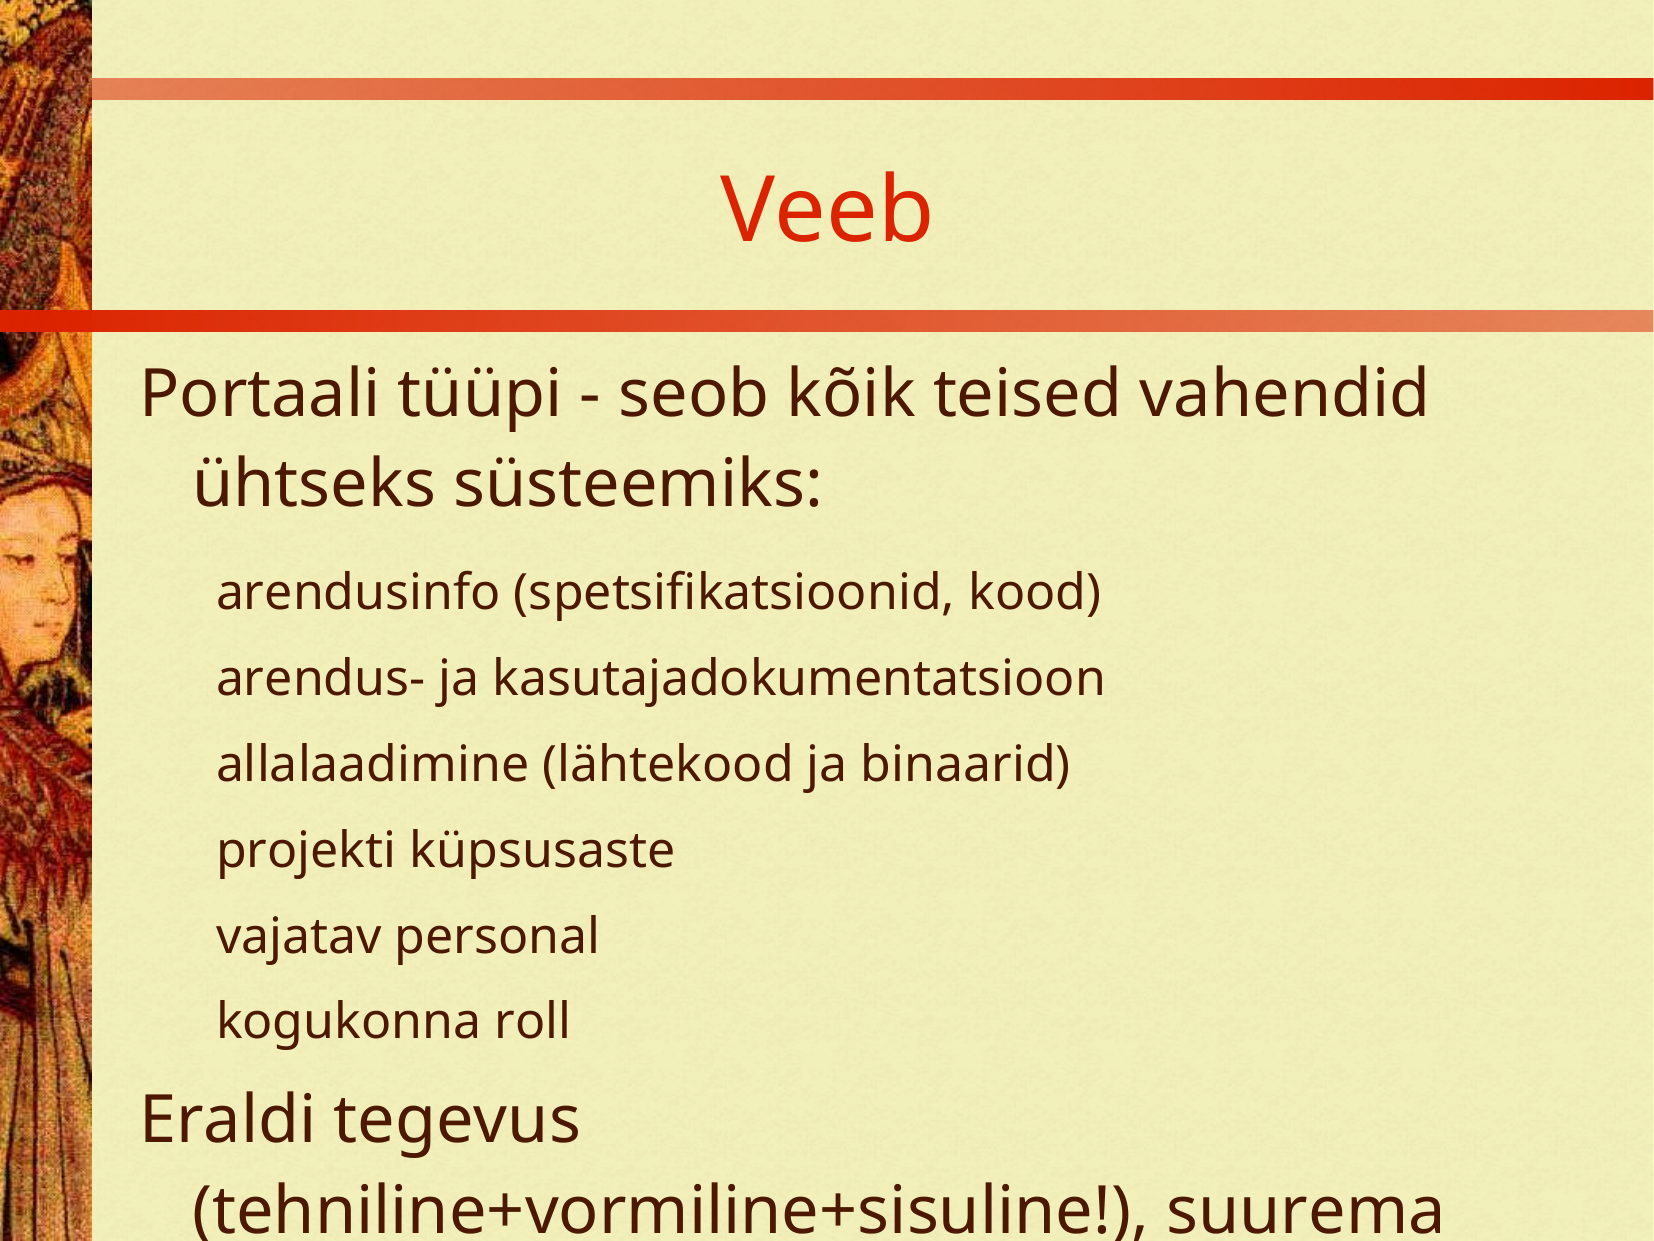

# Veeb
Portaali tüüpi - seob kõik teised vahendid ühtseks süsteemiks:
arendusinfo (spetsifikatsioonid, kood)
arendus- ja kasutajadokumentatsioon
allalaadimine (lähtekood ja binaarid)
projekti küpsusaste
vajatav personal
kogukonna roll
Eraldi tegevus (tehniline+vormiline+sisuline!), suurema projekti puhul võib vajada eraldi ka veebitoimetajat